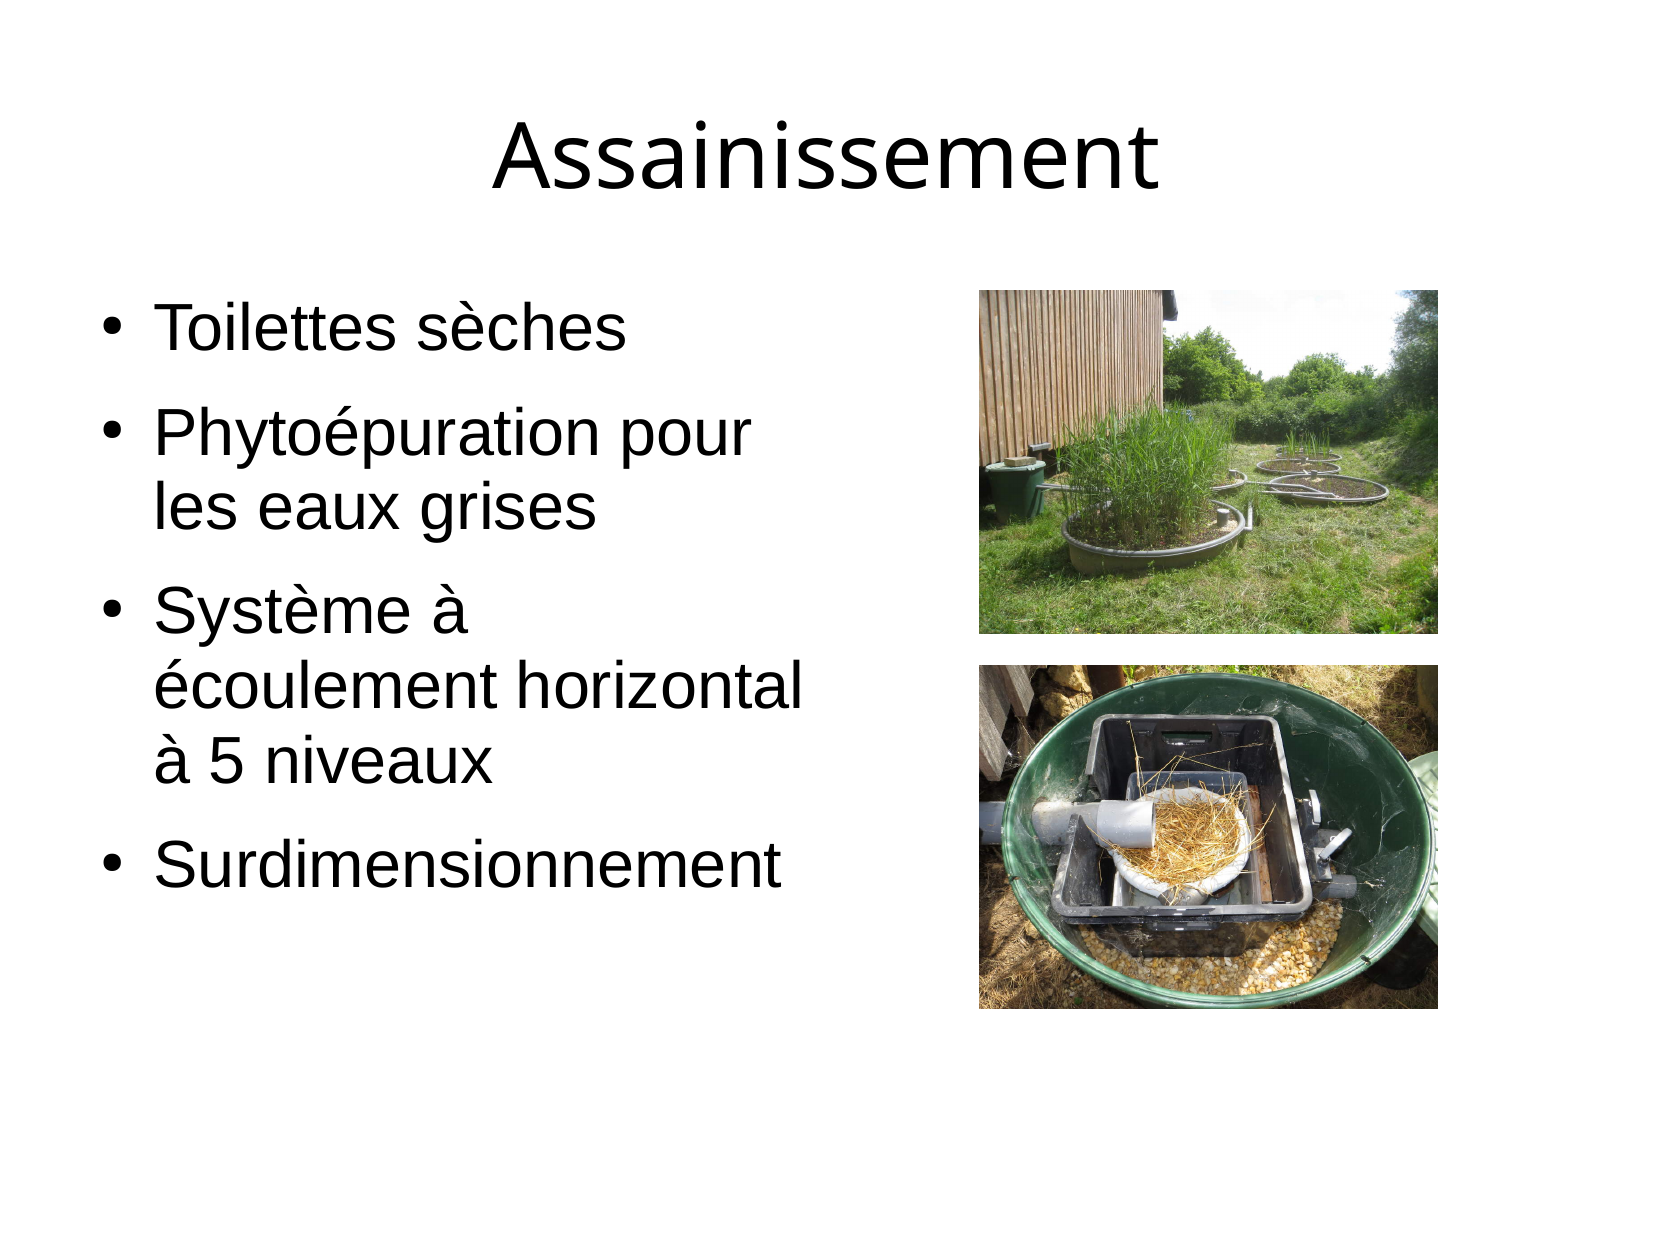

# Assainissement
Toilettes sèches
Phytoépuration pour les eaux grises
Système à écoulement horizontal à 5 niveaux
Surdimensionnement